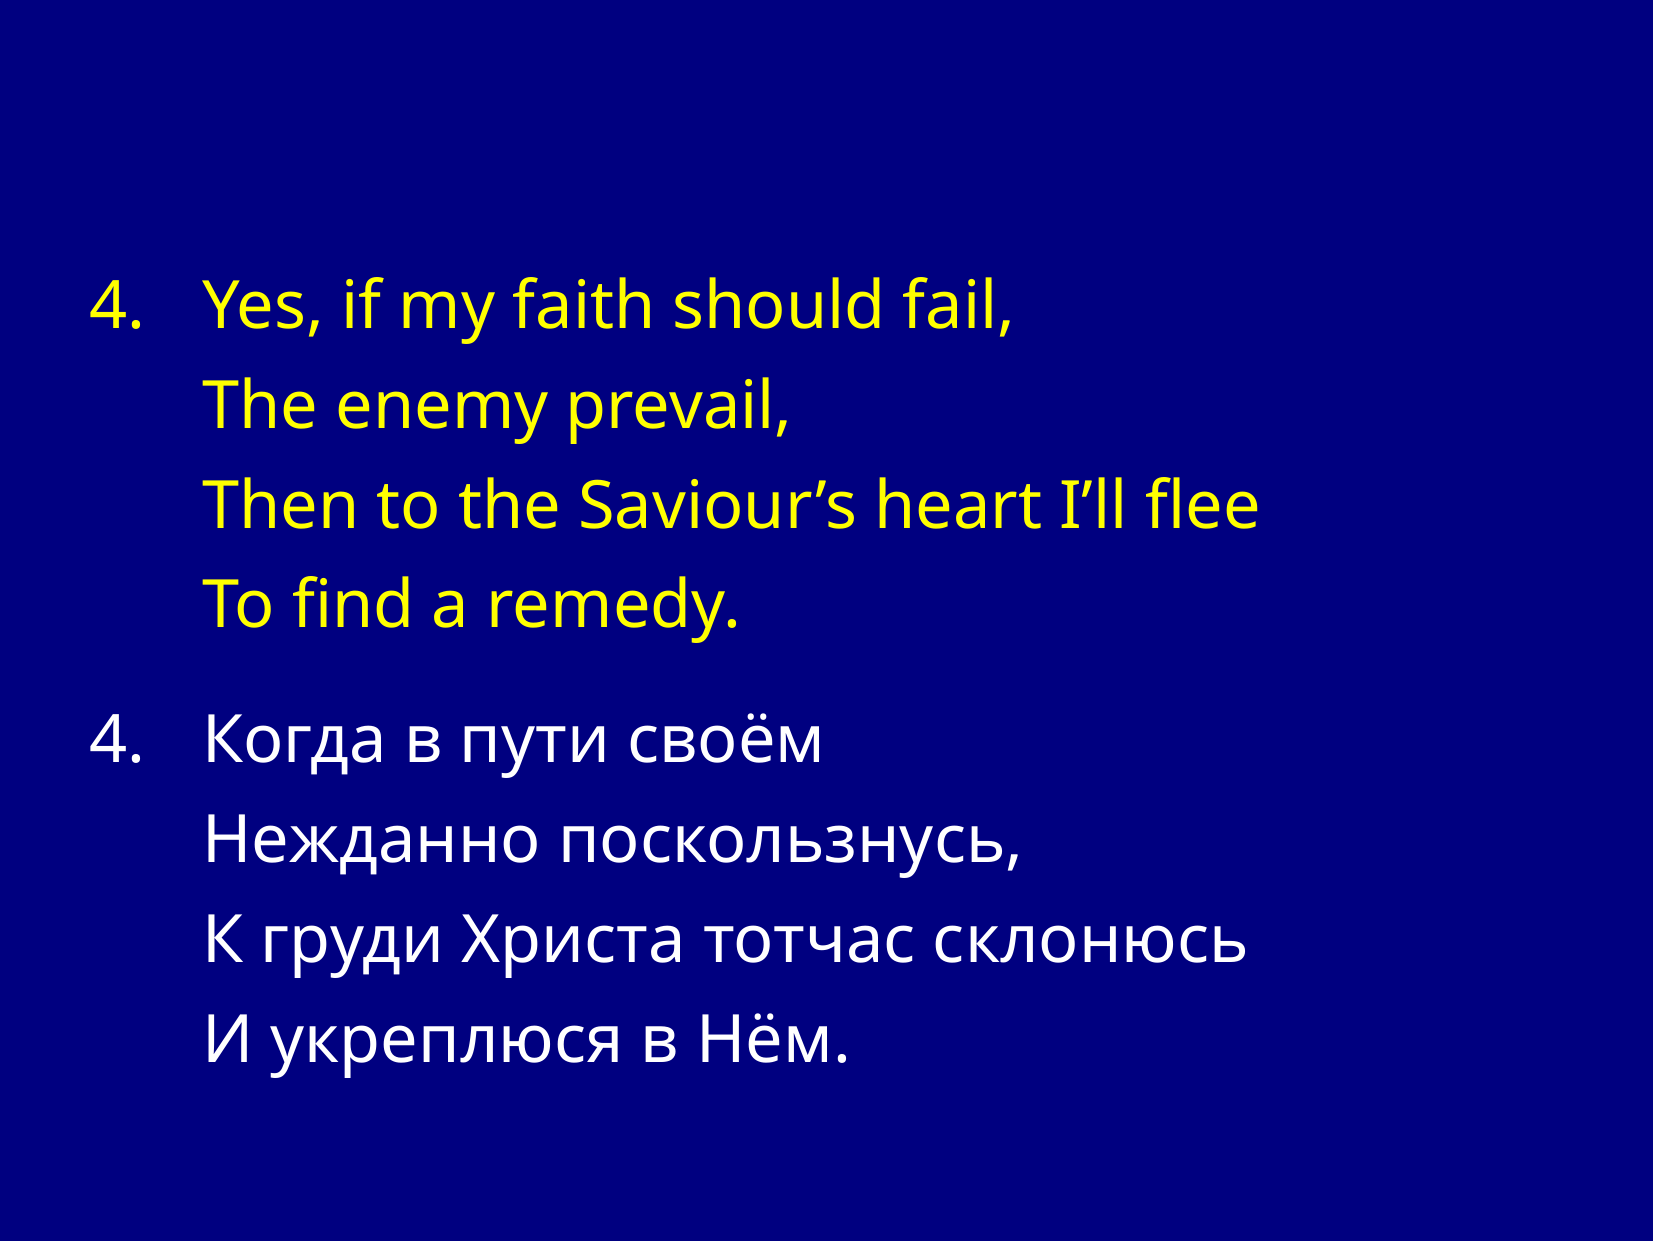

4.	Yes, if my faith should fail,
	The enemy prevail,
	Then to the Saviour’s heart I’ll flee
	To find a remedy.
4.	Когда в пути своём
	Нежданно поскользнусь,
	К груди Христа тотчас склонюсь
	И укреплюся в Нём.